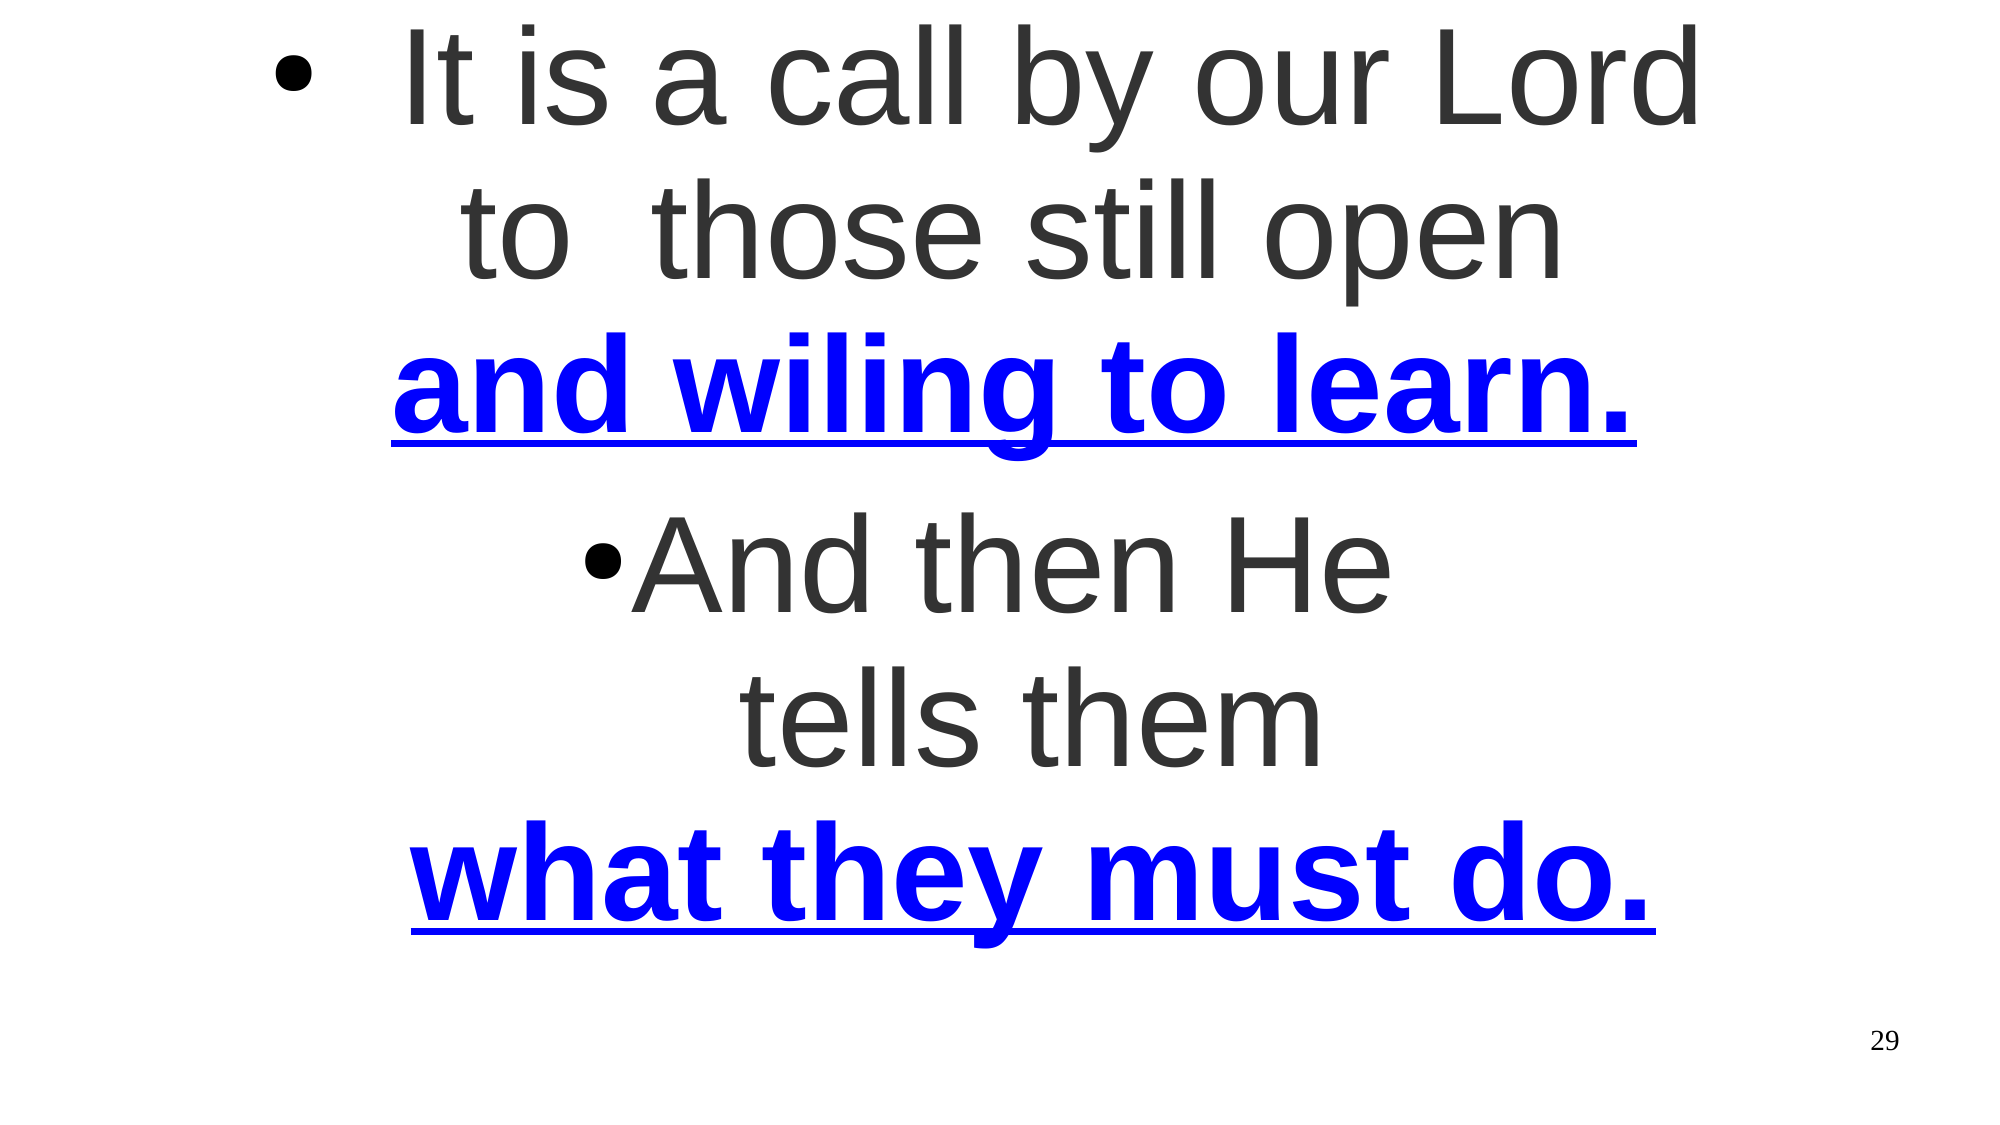

# It is a call by our Lord to those still open and wiling to learn.
And then He
tells them
what they must do.
29